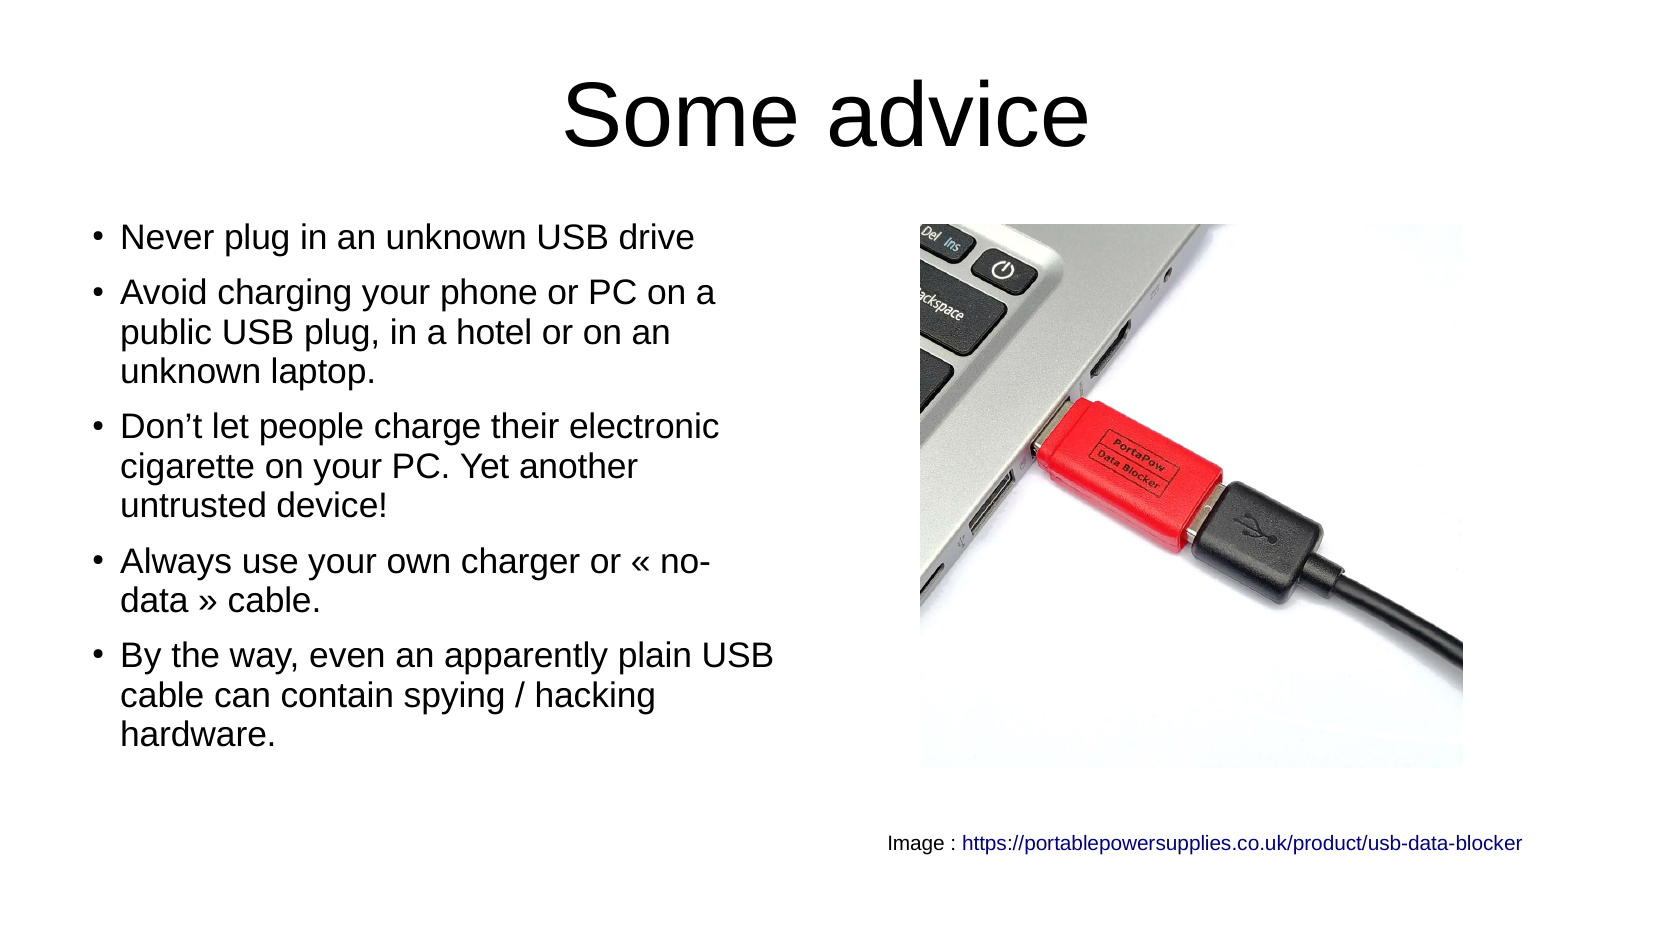

# Some advice
Never plug in an unknown USB drive
Avoid charging your phone or PC on a public USB plug, in a hotel or on an unknown laptop.
Don’t let people charge their electronic cigarette on your PC. Yet another untrusted device!
Always use your own charger or « no-data » cable.
By the way, even an apparently plain USB cable can contain spying / hacking hardware.
Image : https://portablepowersupplies.co.uk/product/usb-data-blocker